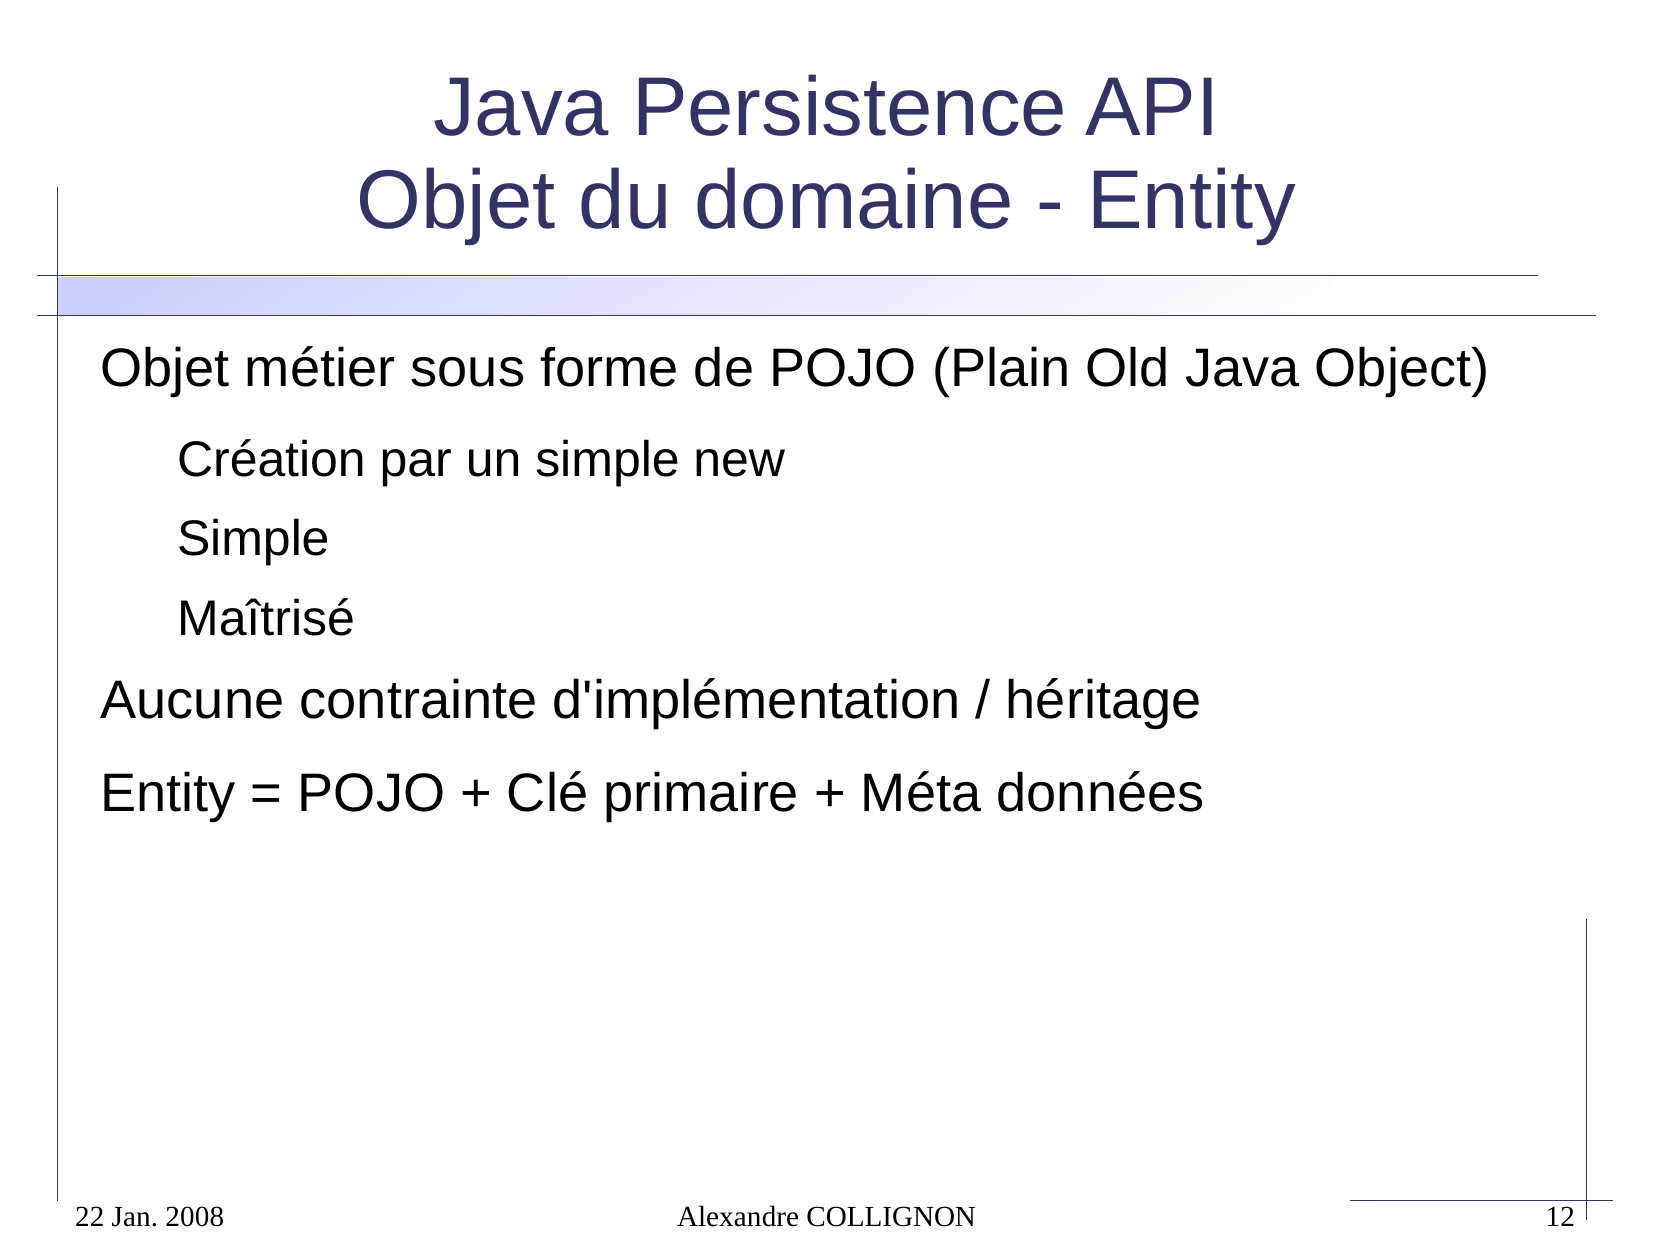

# Java Persistence API Objet du domaine - Entity
Objet métier sous forme de POJO (Plain Old Java Object)
Création par un simple new
Simple
Maîtrisé
Aucune contrainte d'implémentation / héritage
Entity = POJO + Clé primaire + Méta données
22 Jan. 2008
Alexandre COLLIGNON
12